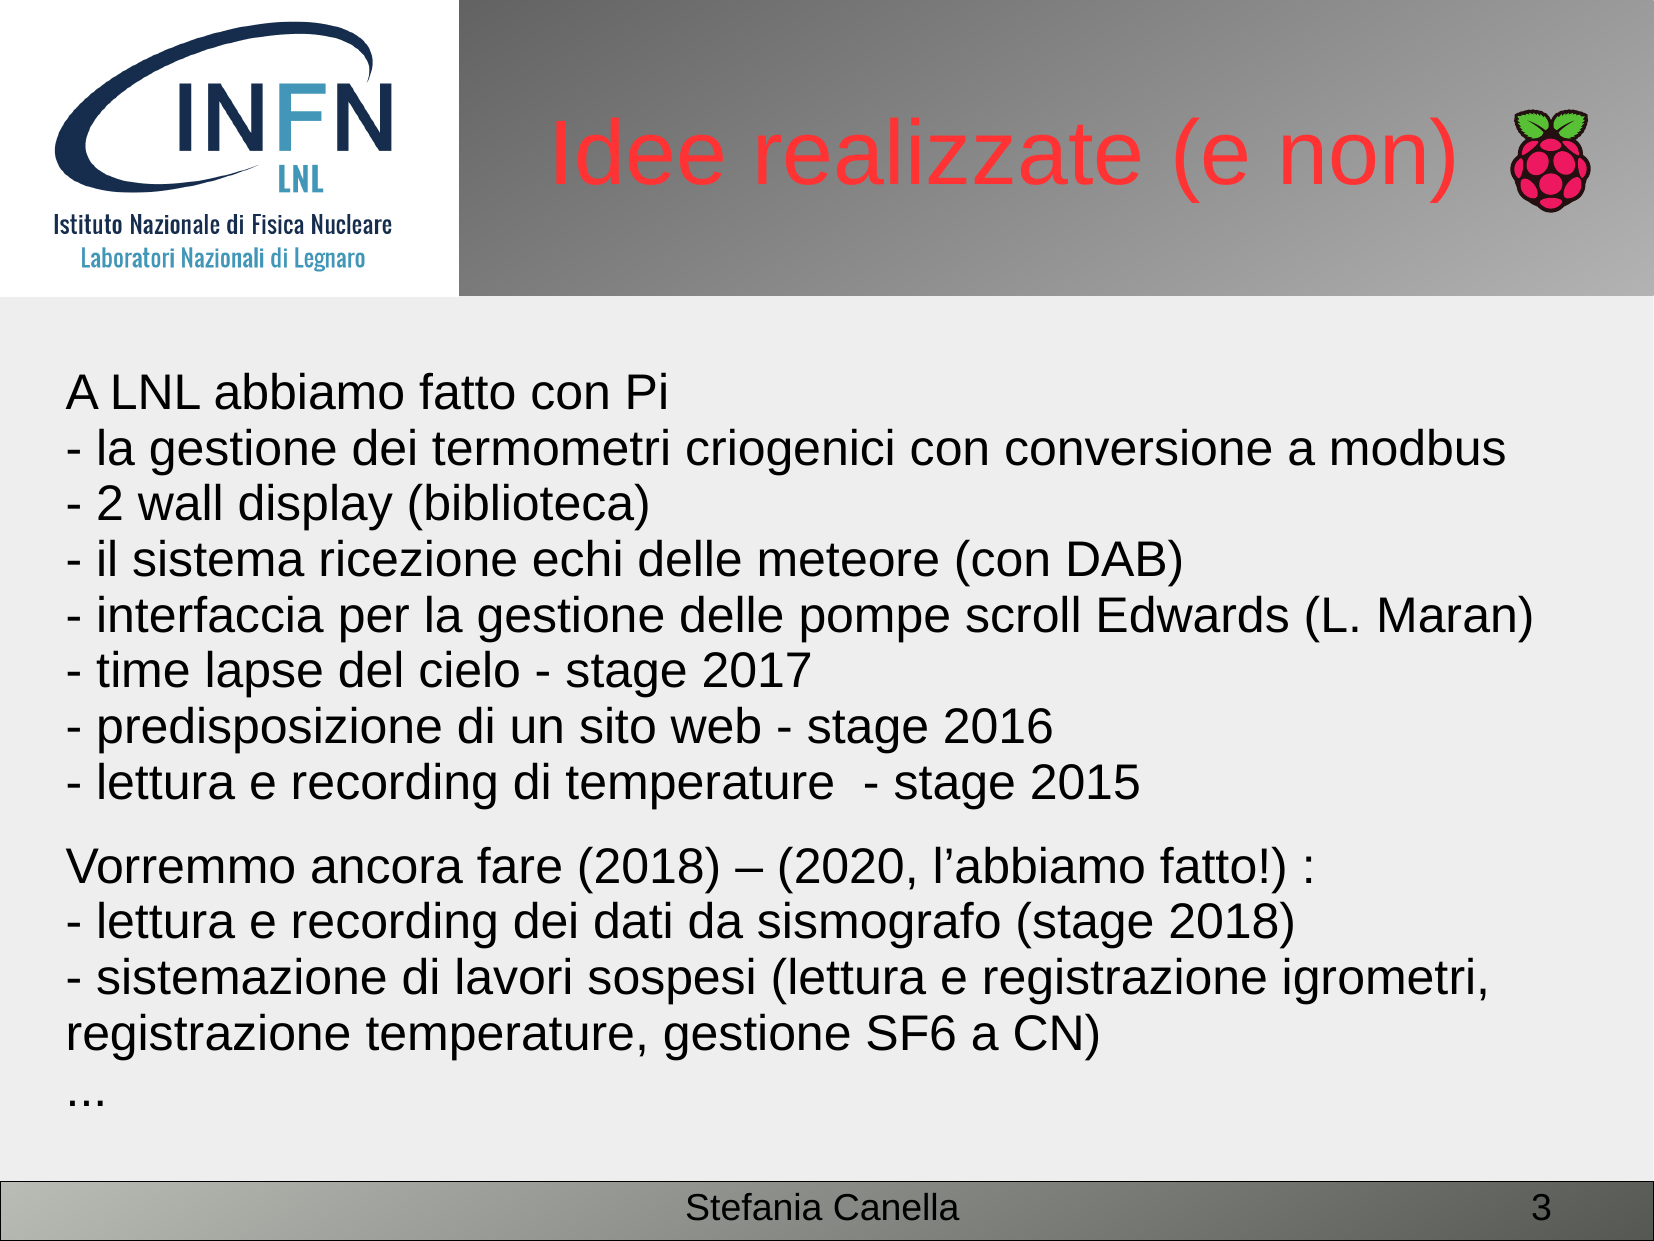

# Idee realizzate (e non)
A LNL abbiamo fatto con Pi
- la gestione dei termometri criogenici con conversione a modbus
- 2 wall display (biblioteca)
- il sistema ricezione echi delle meteore (con DAB)
- interfaccia per la gestione delle pompe scroll Edwards (L. Maran)
- time lapse del cielo - stage 2017
- predisposizione di un sito web - stage 2016
- lettura e recording di temperature - stage 2015
Vorremmo ancora fare (2018) – (2020, l’abbiamo fatto!) :
- lettura e recording dei dati da sismografo (stage 2018)
- sistemazione di lavori sospesi (lettura e registrazione igrometri, registrazione temperature, gestione SF6 a CN)
...
Stefania Canella